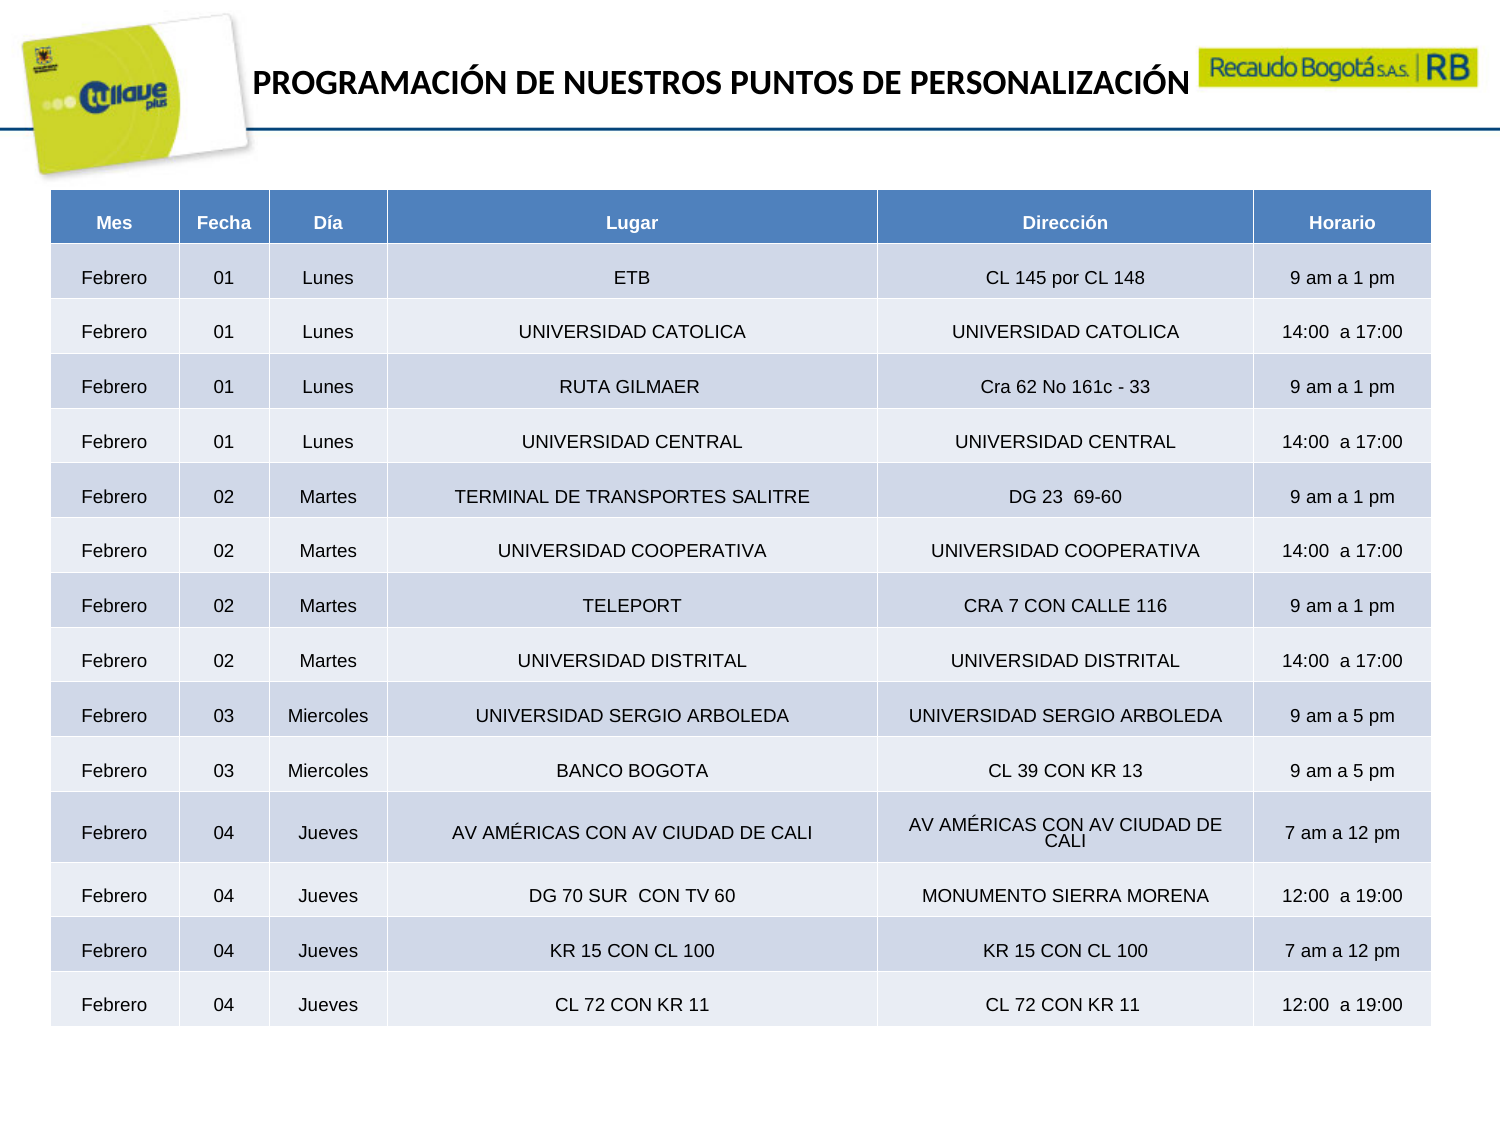

PROGRAMACIÓN DE NUESTROS PUNTOS DE PERSONALIZACIÓN
| Mes | Fecha | Día | Lugar | Dirección | Horario |
| --- | --- | --- | --- | --- | --- |
| Febrero | 01 | Lunes | ETB | CL 145 por CL 148 | 9 am a 1 pm |
| Febrero | 01 | Lunes | UNIVERSIDAD CATOLICA | UNIVERSIDAD CATOLICA | 14:00 a 17:00 |
| Febrero | 01 | Lunes | RUTA GILMAER | Cra 62 No 161c - 33 | 9 am a 1 pm |
| Febrero | 01 | Lunes | UNIVERSIDAD CENTRAL | UNIVERSIDAD CENTRAL | 14:00 a 17:00 |
| Febrero | 02 | Martes | TERMINAL DE TRANSPORTES SALITRE | DG 23 69-60 | 9 am a 1 pm |
| Febrero | 02 | Martes | UNIVERSIDAD COOPERATIVA | UNIVERSIDAD COOPERATIVA | 14:00 a 17:00 |
| Febrero | 02 | Martes | TELEPORT | CRA 7 CON CALLE 116 | 9 am a 1 pm |
| Febrero | 02 | Martes | UNIVERSIDAD DISTRITAL | UNIVERSIDAD DISTRITAL | 14:00 a 17:00 |
| Febrero | 03 | Miercoles | UNIVERSIDAD SERGIO ARBOLEDA | UNIVERSIDAD SERGIO ARBOLEDA | 9 am a 5 pm |
| Febrero | 03 | Miercoles | BANCO BOGOTA | CL 39 CON KR 13 | 9 am a 5 pm |
| Febrero | 04 | Jueves | AV AMÉRICAS CON AV CIUDAD DE CALI | AV AMÉRICAS CON AV CIUDAD DE CALI | 7 am a 12 pm |
| Febrero | 04 | Jueves | DG 70 SUR CON TV 60 | MONUMENTO SIERRA MORENA | 12:00 a 19:00 |
| Febrero | 04 | Jueves | KR 15 CON CL 100 | KR 15 CON CL 100 | 7 am a 12 pm |
| Febrero | 04 | Jueves | CL 72 CON KR 11 | CL 72 CON KR 11 | 12:00 a 19:00 |